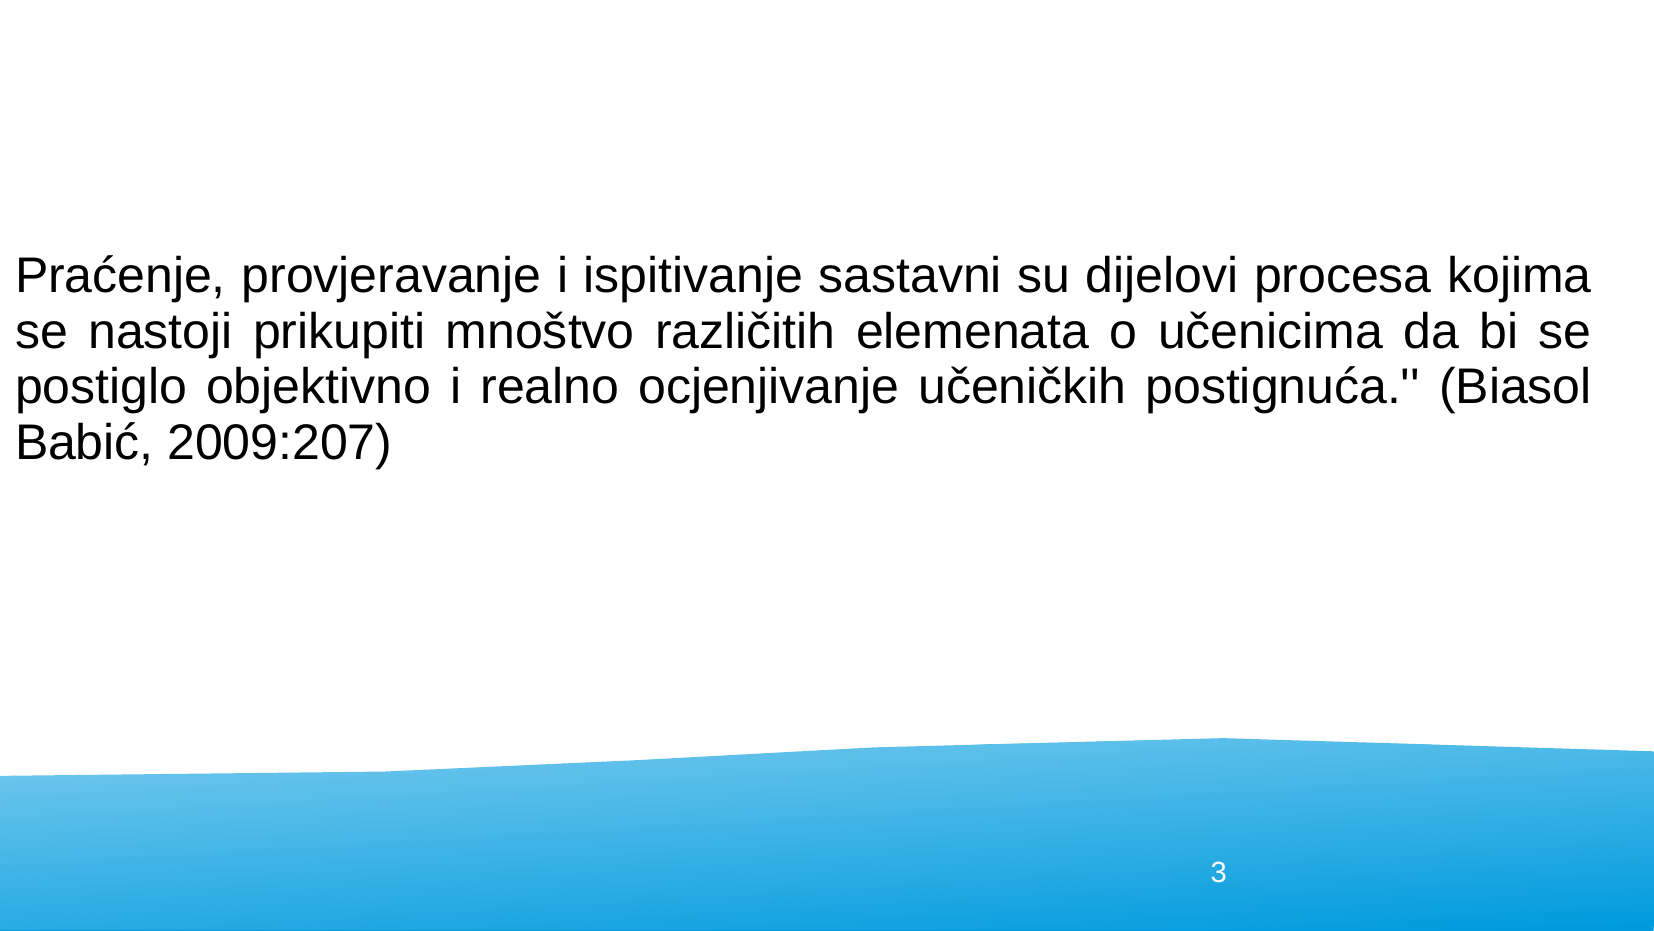

Praćenje, provjeravanje i ispitivanje sastavni su dijelovi procesa kojima se nastoji prikupiti mnoštvo različitih elemenata o učenicima da bi se postiglo objektivno i realno ocjenjivanje učeničkih postignuća.'' (Biasol Babić, 2009:207)